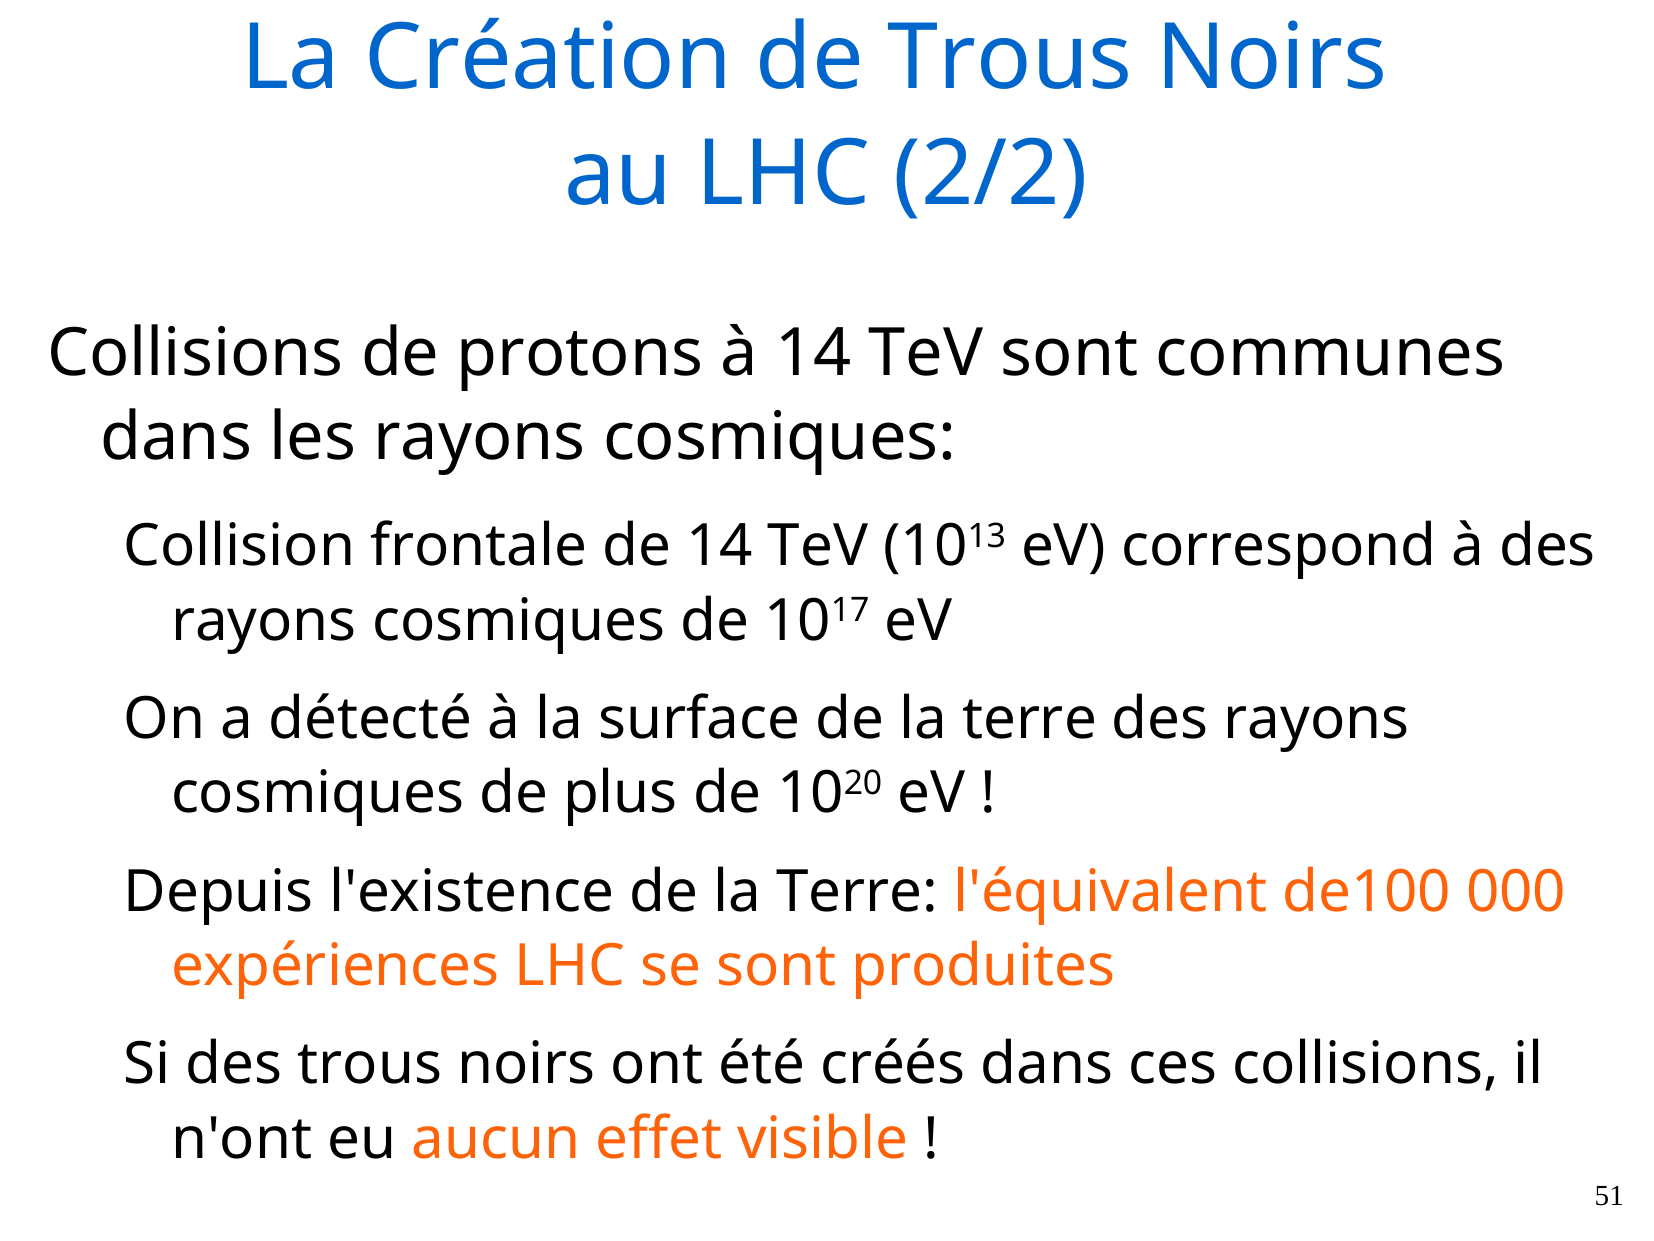

# La Création de Trous Noirs au LHC (2/2)
Collisions de protons à 14 TeV sont communes dans les rayons cosmiques:
Collision frontale de 14 TeV (1013 eV) correspond à des rayons cosmiques de 1017 eV
On a détecté à la surface de la terre des rayons cosmiques de plus de 1020 eV !
Depuis l'existence de la Terre: l'équivalent de100 000 expériences LHC se sont produites
Si des trous noirs ont été créés dans ces collisions, il n'ont eu aucun effet visible !
51